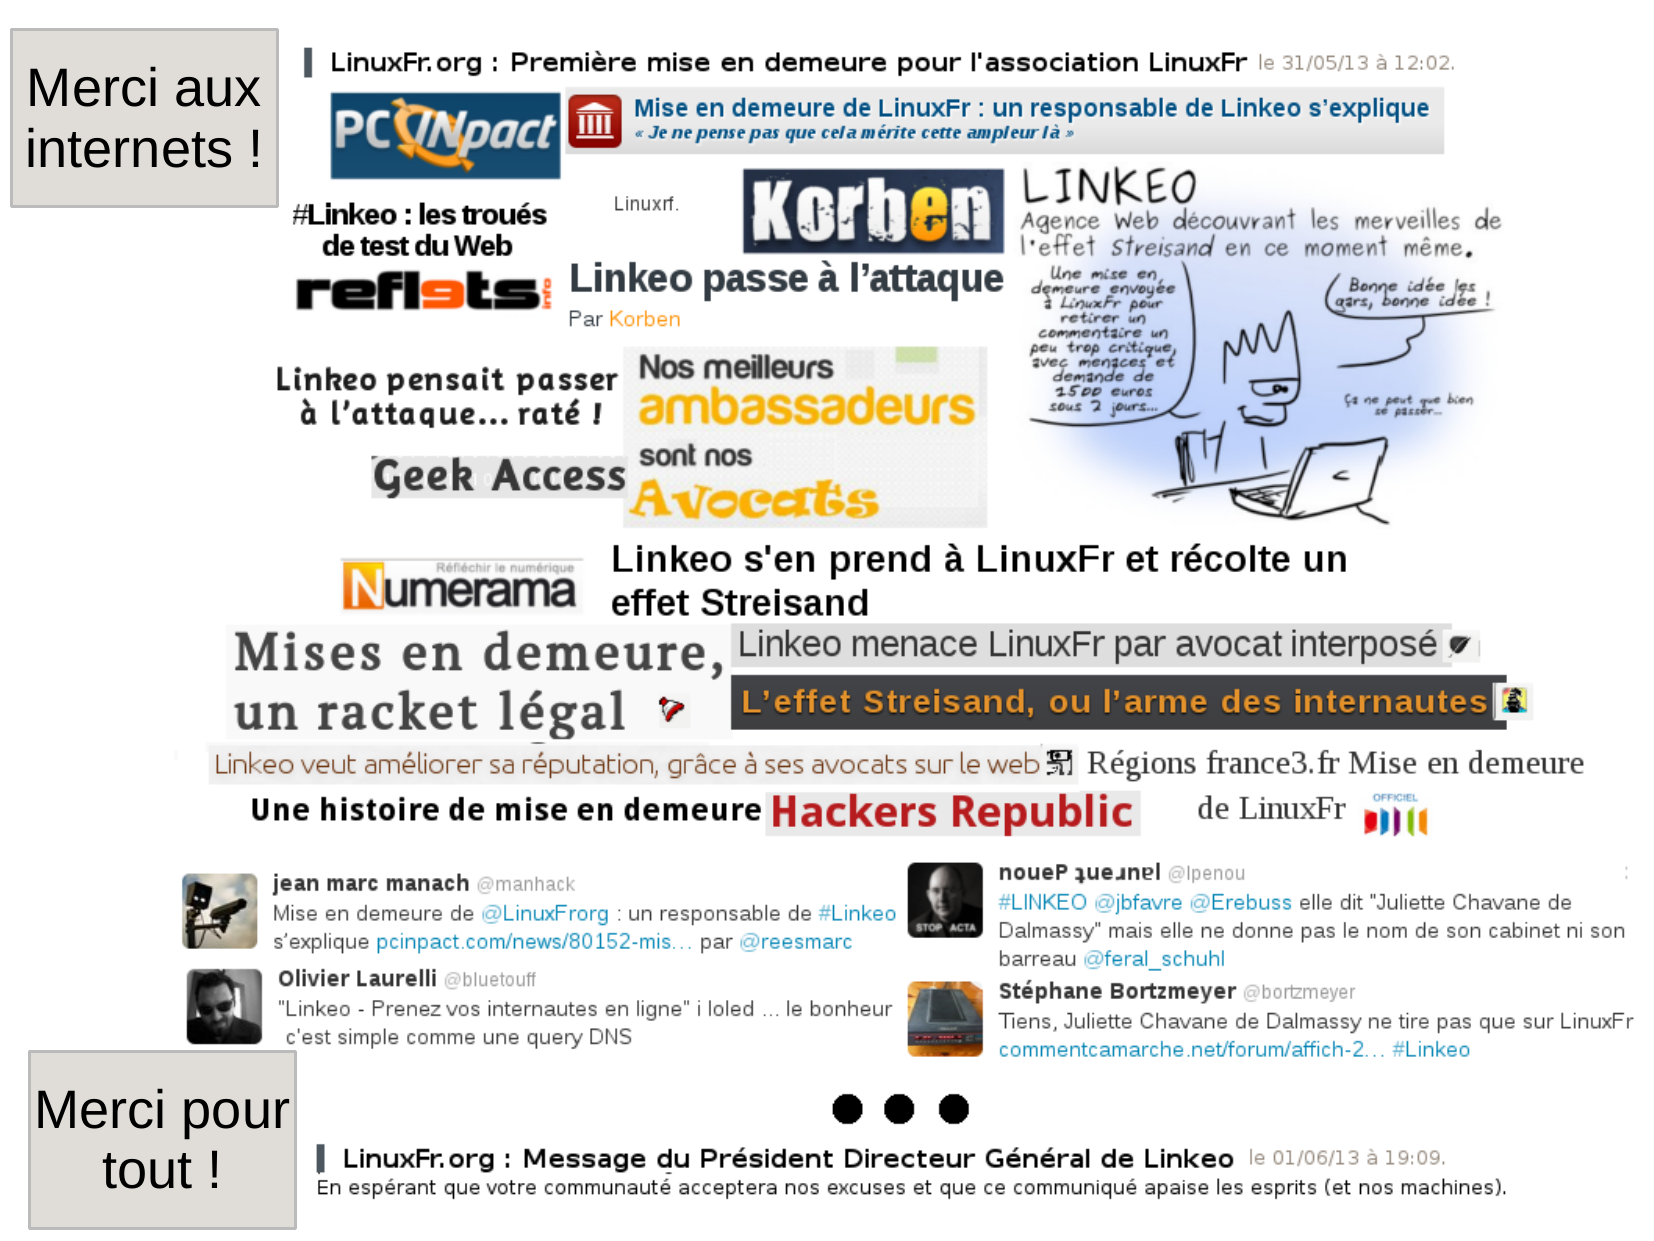

# Merci aux internets !
Merci pour tout !